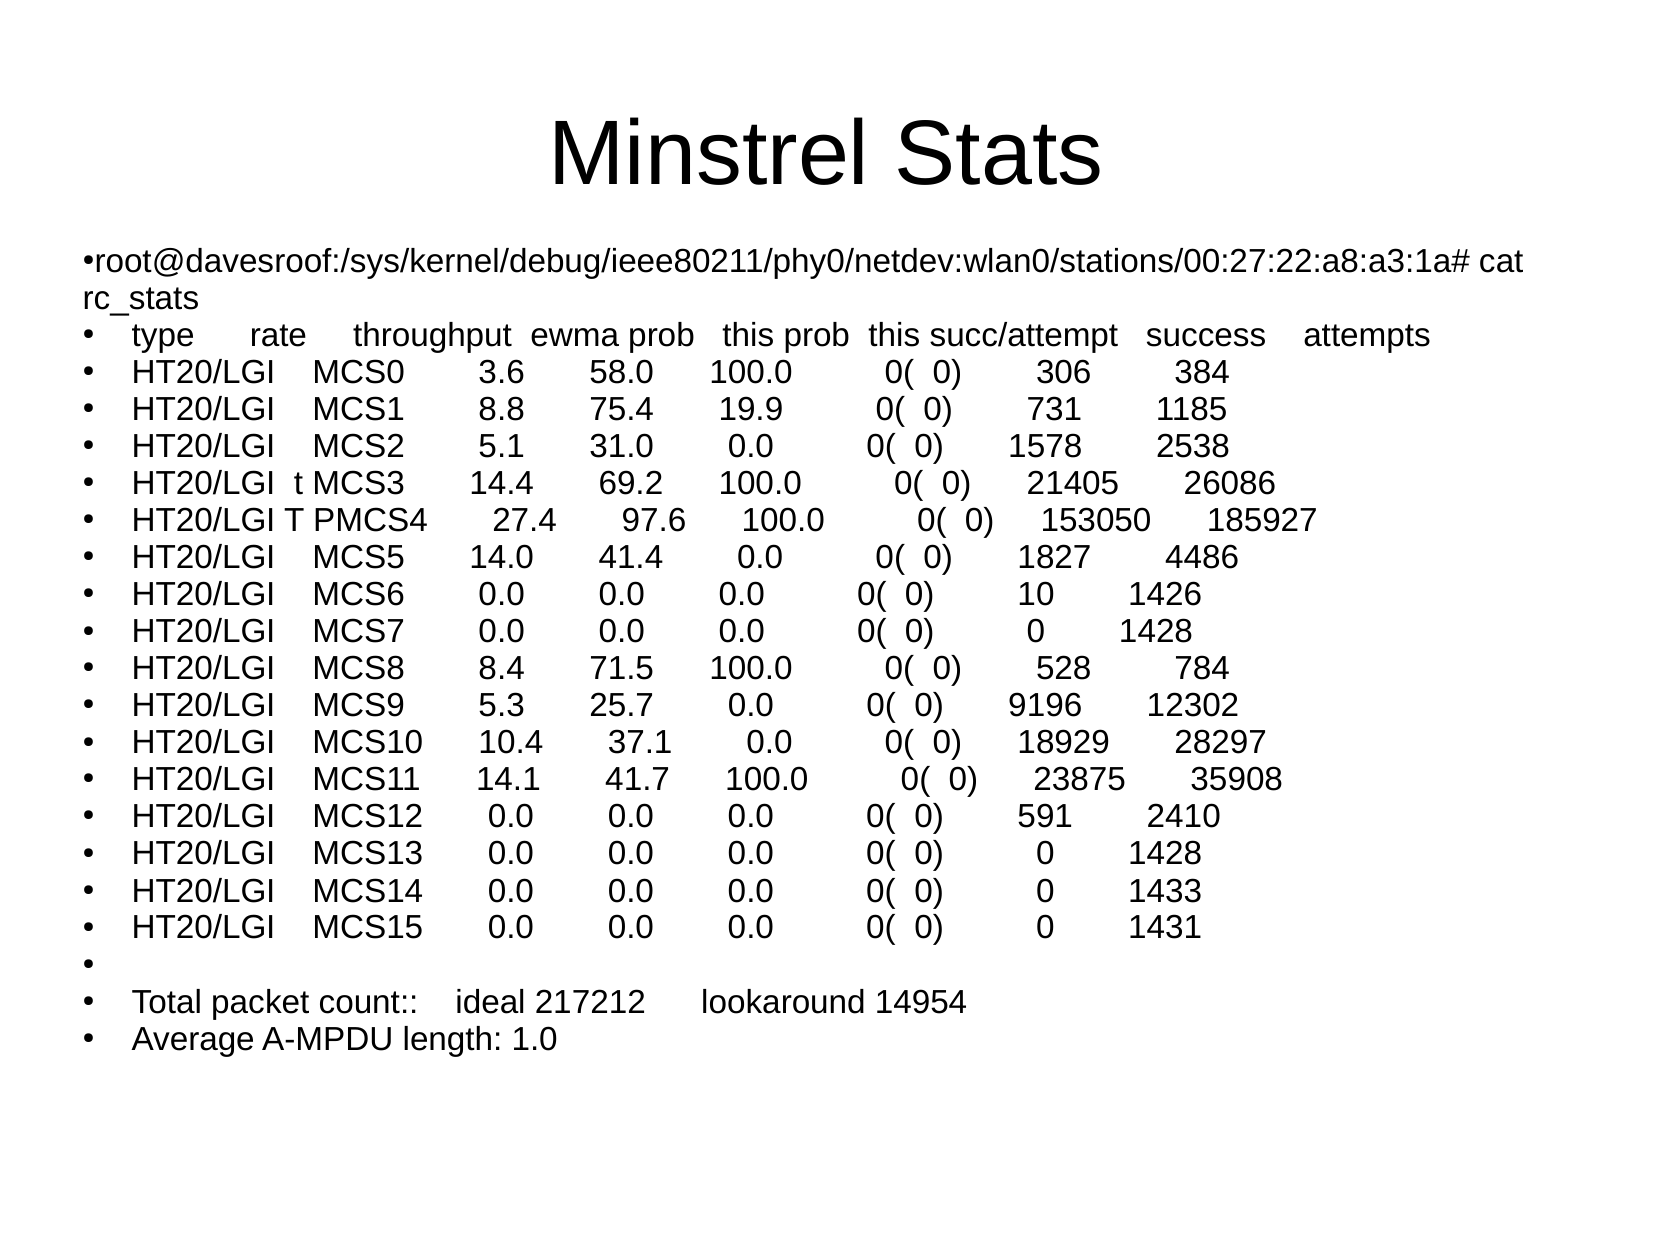

# Minstrel Stats
root@davesroof:/sys/kernel/debug/ieee80211/phy0/netdev:wlan0/stations/00:27:22:a8:a3:1a# cat rc_stats
 type rate throughput ewma prob this prob this succ/attempt success attempts
 HT20/LGI MCS0 3.6 58.0 100.0 0( 0) 306 384
 HT20/LGI MCS1 8.8 75.4 19.9 0( 0) 731 1185
 HT20/LGI MCS2 5.1 31.0 0.0 0( 0) 1578 2538
 HT20/LGI t MCS3 14.4 69.2 100.0 0( 0) 21405 26086
 HT20/LGI T PMCS4 27.4 97.6 100.0 0( 0) 153050 185927
 HT20/LGI MCS5 14.0 41.4 0.0 0( 0) 1827 4486
 HT20/LGI MCS6 0.0 0.0 0.0 0( 0) 10 1426
 HT20/LGI MCS7 0.0 0.0 0.0 0( 0) 0 1428
 HT20/LGI MCS8 8.4 71.5 100.0 0( 0) 528 784
 HT20/LGI MCS9 5.3 25.7 0.0 0( 0) 9196 12302
 HT20/LGI MCS10 10.4 37.1 0.0 0( 0) 18929 28297
 HT20/LGI MCS11 14.1 41.7 100.0 0( 0) 23875 35908
 HT20/LGI MCS12 0.0 0.0 0.0 0( 0) 591 2410
 HT20/LGI MCS13 0.0 0.0 0.0 0( 0) 0 1428
 HT20/LGI MCS14 0.0 0.0 0.0 0( 0) 0 1433
 HT20/LGI MCS15 0.0 0.0 0.0 0( 0) 0 1431
 Total packet count:: ideal 217212 lookaround 14954
 Average A-MPDU length: 1.0